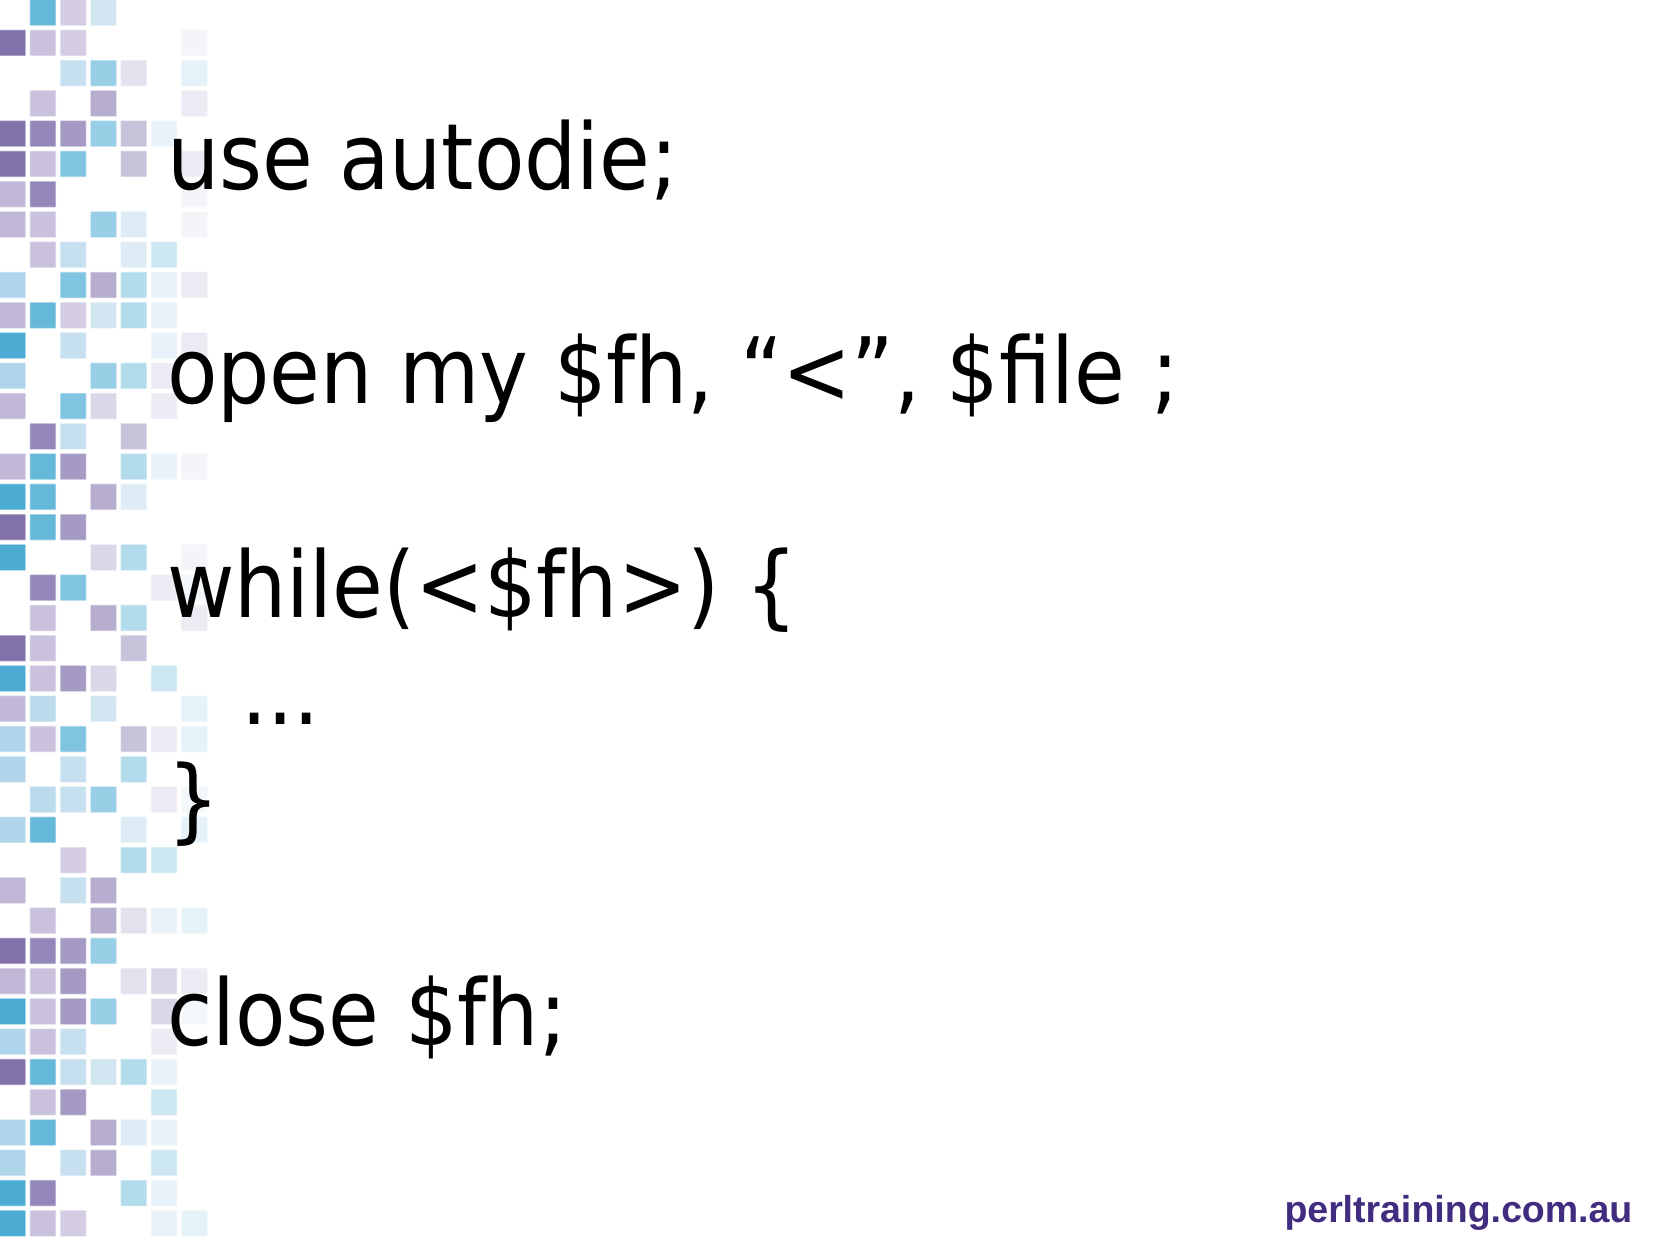

# use autodie; open my $fh, “<”, $file ; while(<$fh>) { ... } close $fh;